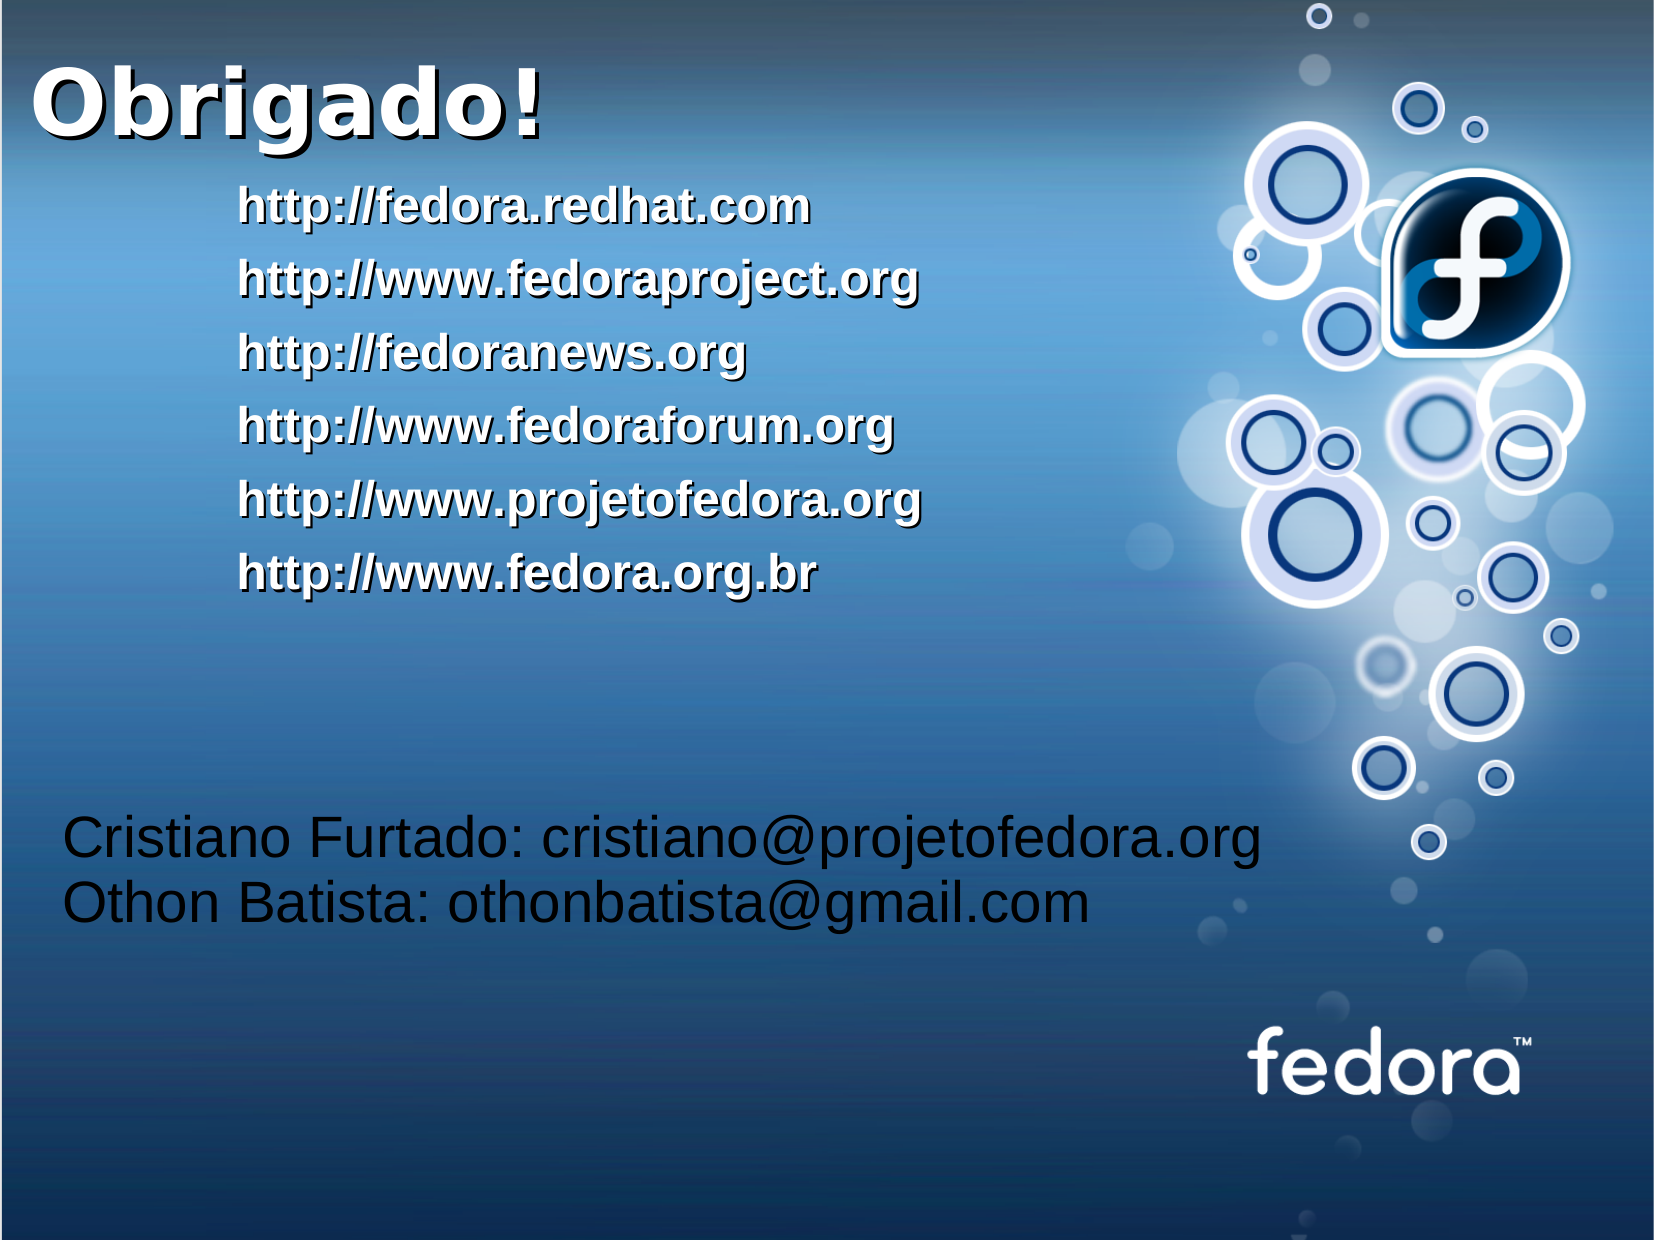

# Obrigado!
http://fedora.redhat.com
http://www.fedoraproject.org
http://fedoranews.org
http://www.fedoraforum.org
http://www.projetofedora.org
http://www.fedora.org.br
Cristiano Furtado: cristiano@projetofedora.org
Othon Batista: othonbatista@gmail.com